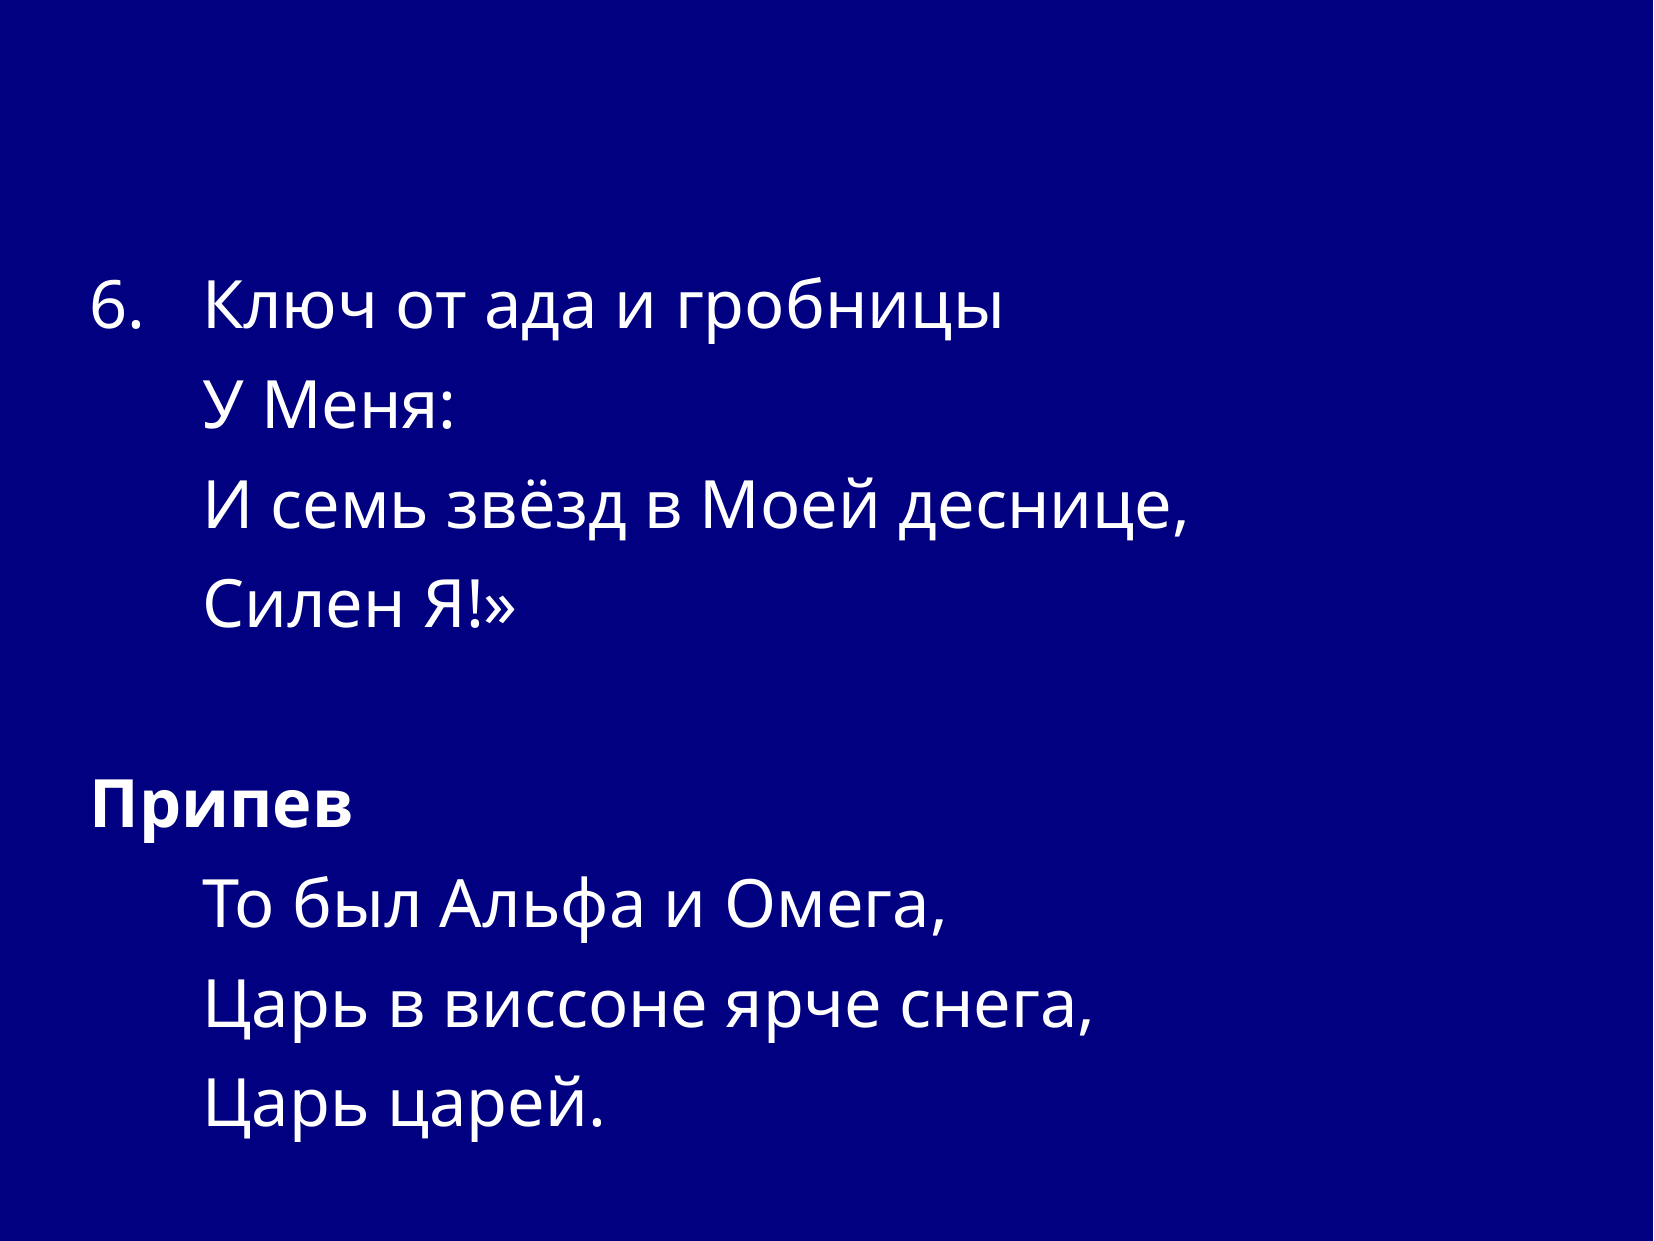

6.	Ключ от ада и гробницы
	У Меня:
	И семь звёзд в Моей деснице,
	Силен Я!»
Припев
	То был Альфа и Омега,
	Царь в виссоне ярче снега,
	Царь царей.